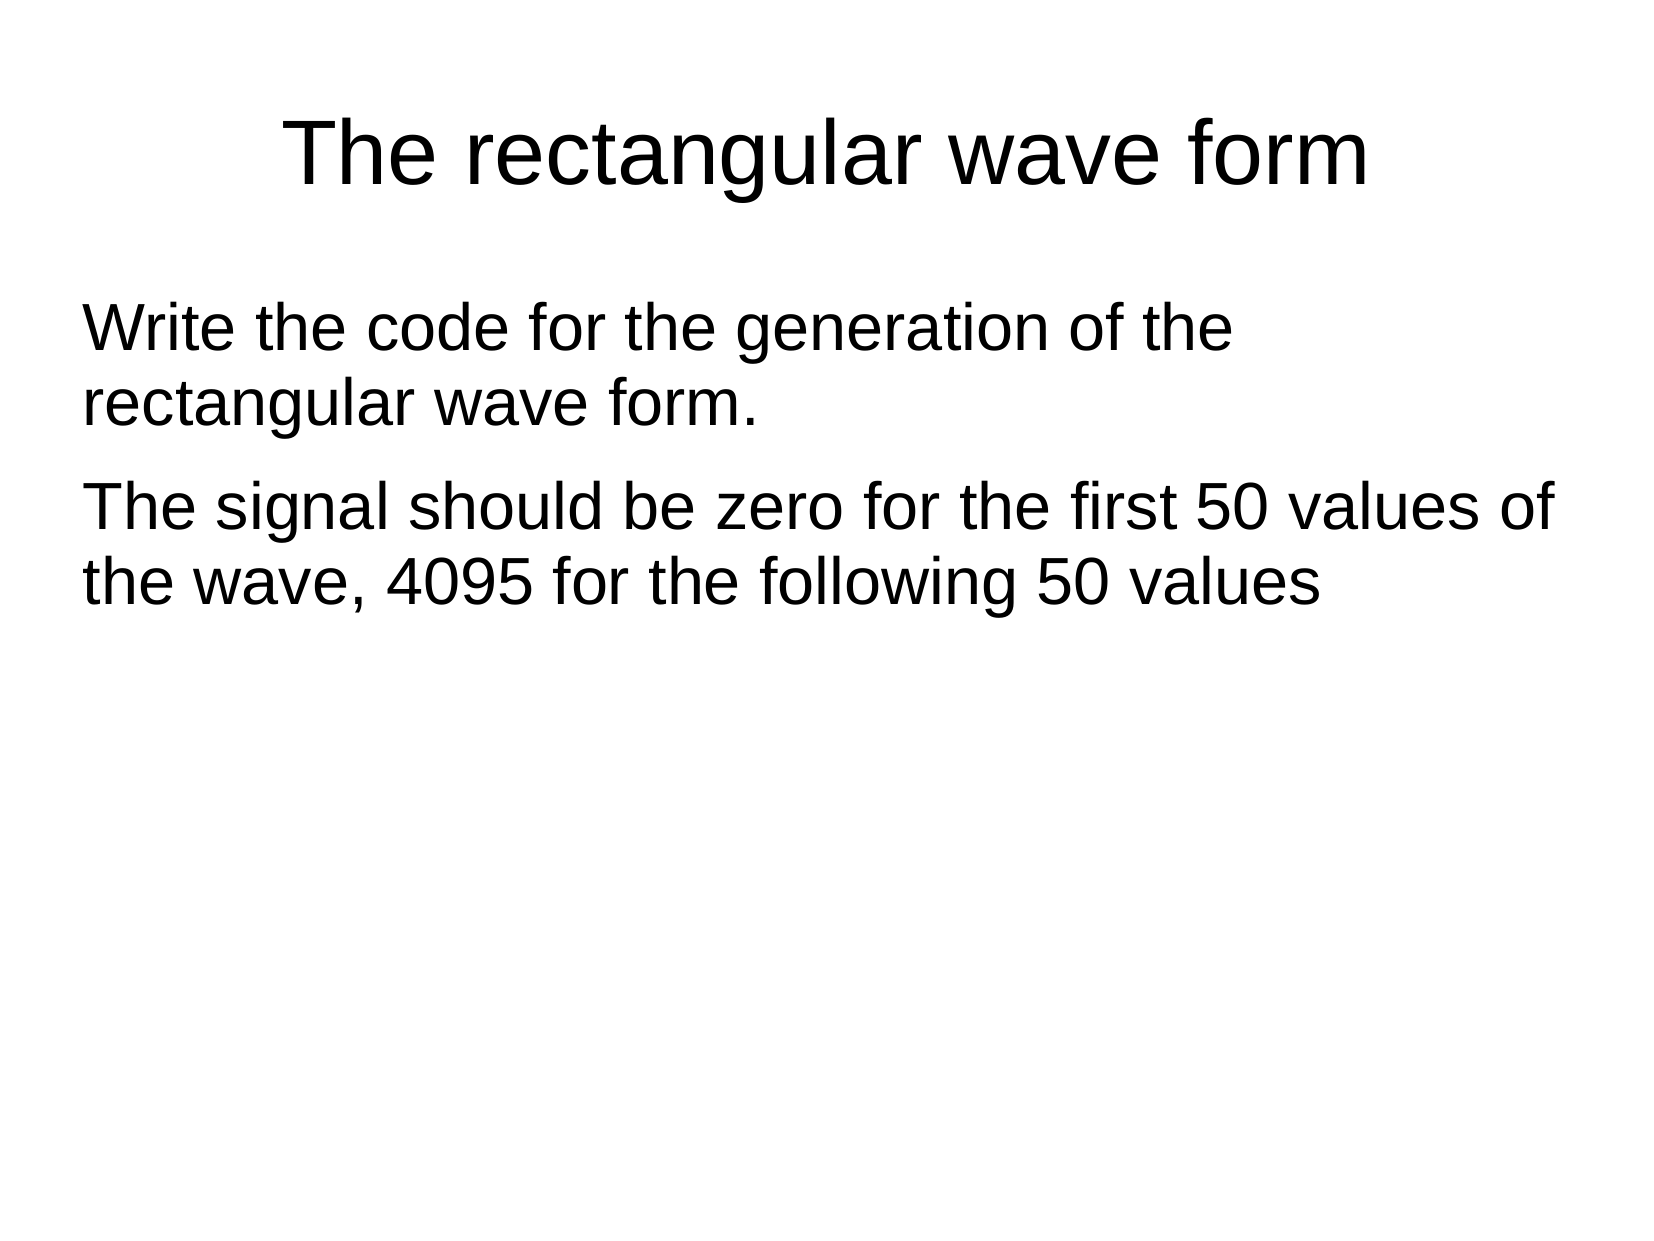

# The rectangular wave form
Write the code for the generation of the rectangular wave form.
The signal should be zero for the first 50 values of the wave, 4095 for the following 50 values